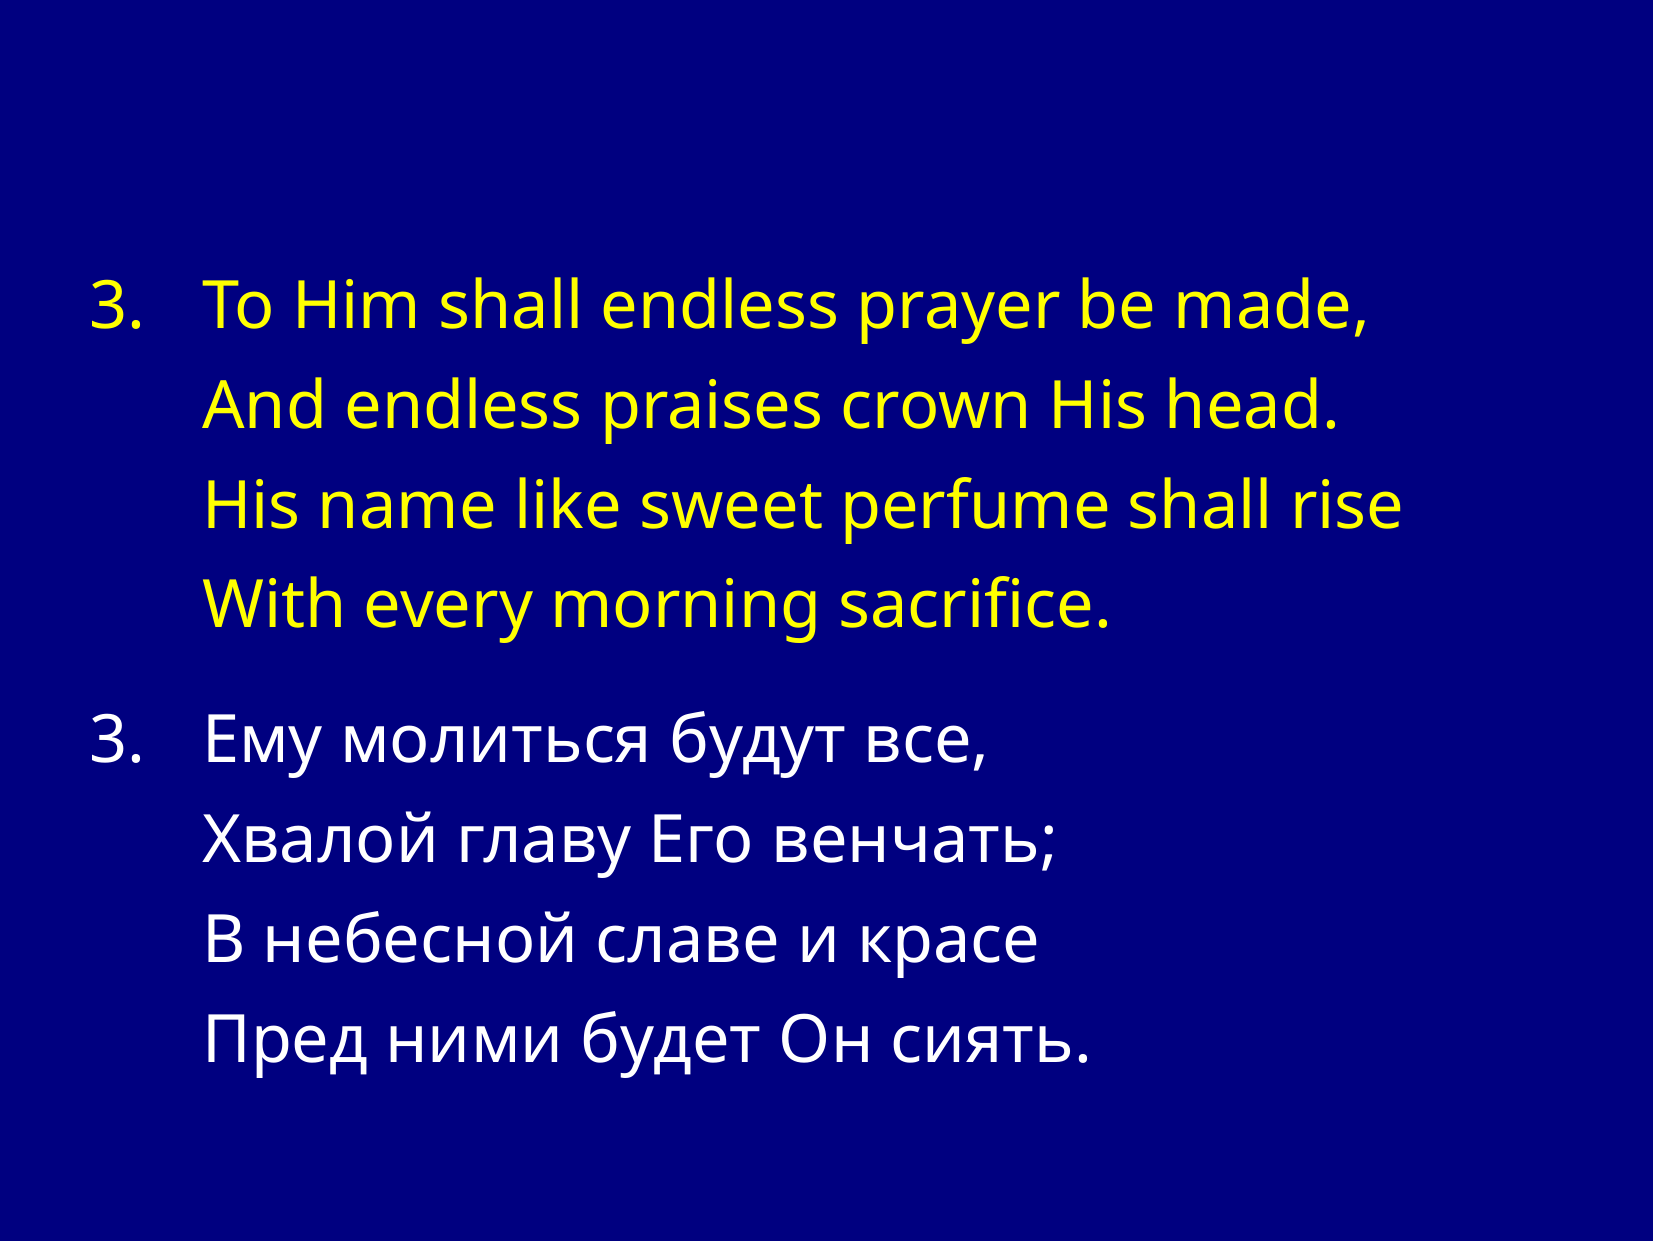

3.	To Him shall endless prayer be made,
	And endless praises crown His head.
	His name like sweet perfume shall rise
	With every morning sacrifice.
3.	Ему молиться будут все,
	Хвалой главу Его венчать;
	В небесной славе и красе
	Пред ними будет Он сиять.